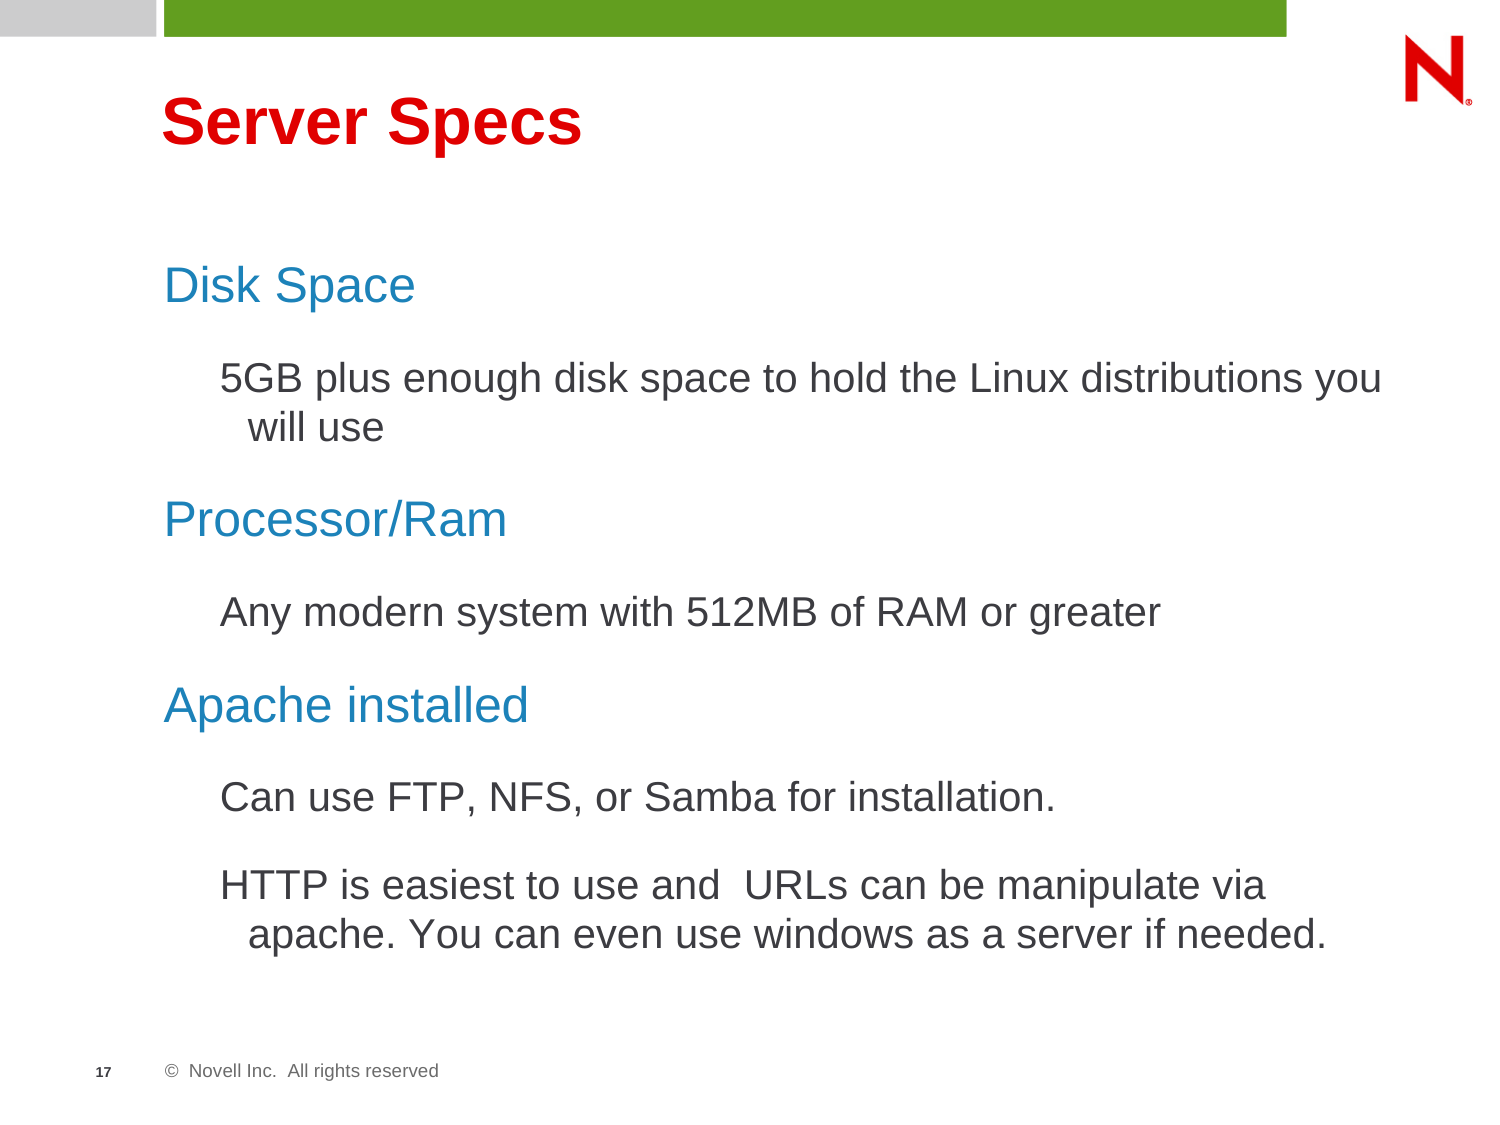

# Server Specs
Disk Space
5GB plus enough disk space to hold the Linux distributions you will use
Processor/Ram
Any modern system with 512MB of RAM or greater
Apache installed
Can use FTP, NFS, or Samba for installation.
HTTP is easiest to use and URLs can be manipulate via apache. You can even use windows as a server if needed.